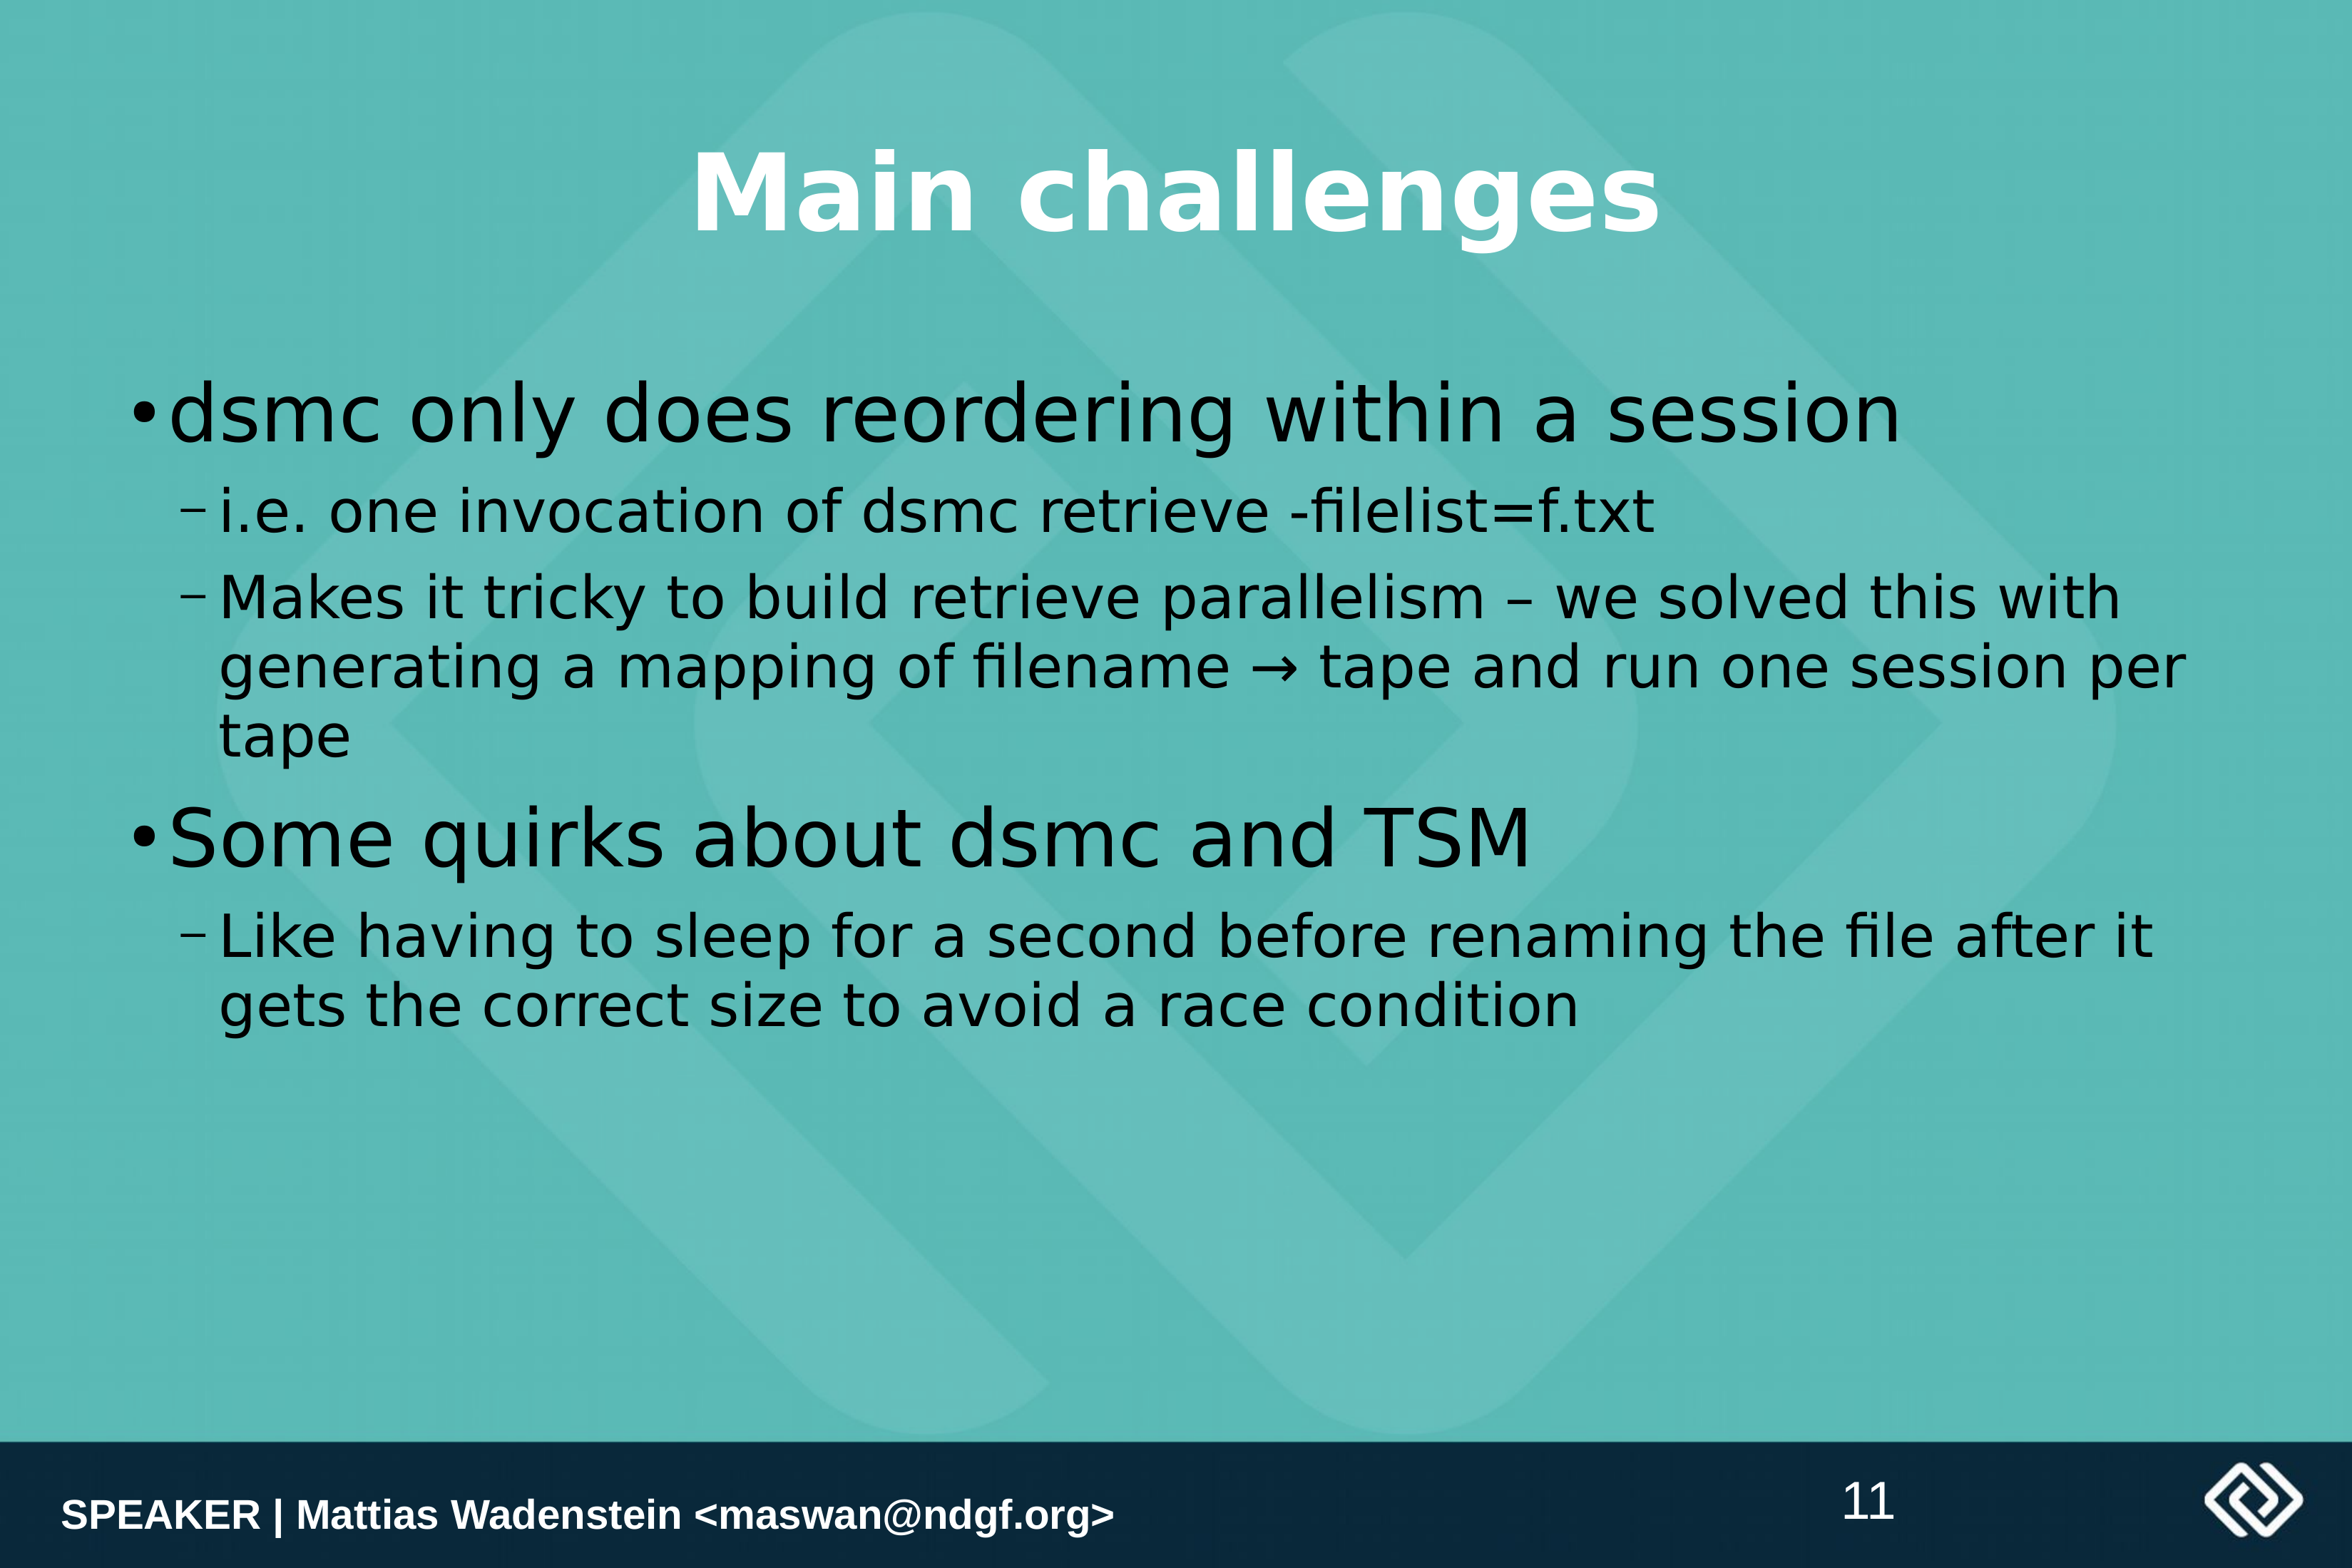

# Main challenges
dsmc only does reordering within a session
i.e. one invocation of dsmc retrieve -filelist=f.txt
Makes it tricky to build retrieve parallelism – we solved this with generating a mapping of filename → tape and run one session per tape
Some quirks about dsmc and TSM
Like having to sleep for a second before renaming the file after it gets the correct size to avoid a race condition